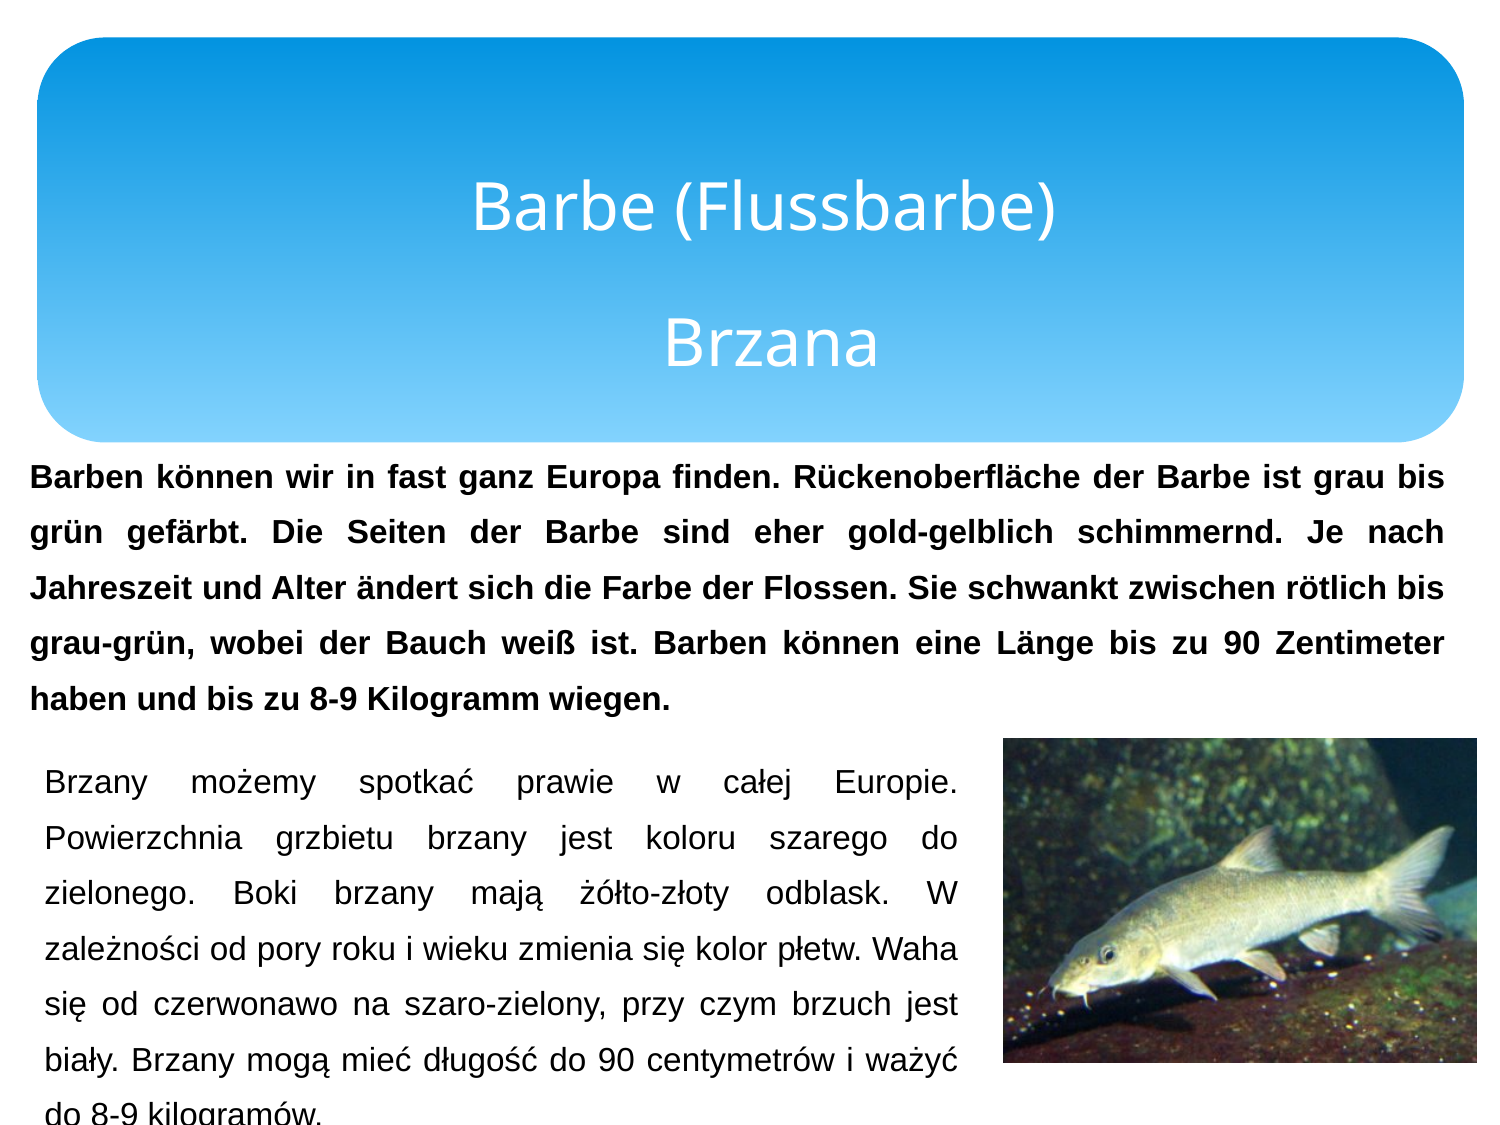

# Barbe (Flussbarbe) Brzana
Barben können wir in fast ganz Europa finden. Rückenoberfläche der Barbe ist grau bis grün gefärbt. Die Seiten der Barbe sind eher gold-gelblich schimmernd. Je nach Jahreszeit und Alter ändert sich die Farbe der Flossen. Sie schwankt zwischen rötlich bis grau-grün, wobei der Bauch weiß ist. Barben können eine Länge bis zu 90 Zentimeter haben und bis zu 8-9 Kilogramm wiegen.
Brzany możemy spotkać prawie w całej Europie. Powierzchnia grzbietu brzany jest koloru szarego do zielonego. Boki brzany mają żółto-złoty odblask. W zależności od pory roku i wieku zmienia się kolor płetw. Waha się od czerwonawo na szaro-zielony, przy czym brzuch jest biały. Brzany mogą mieć długość do 90 centymetrów i ważyć do 8-9 kilogramów.